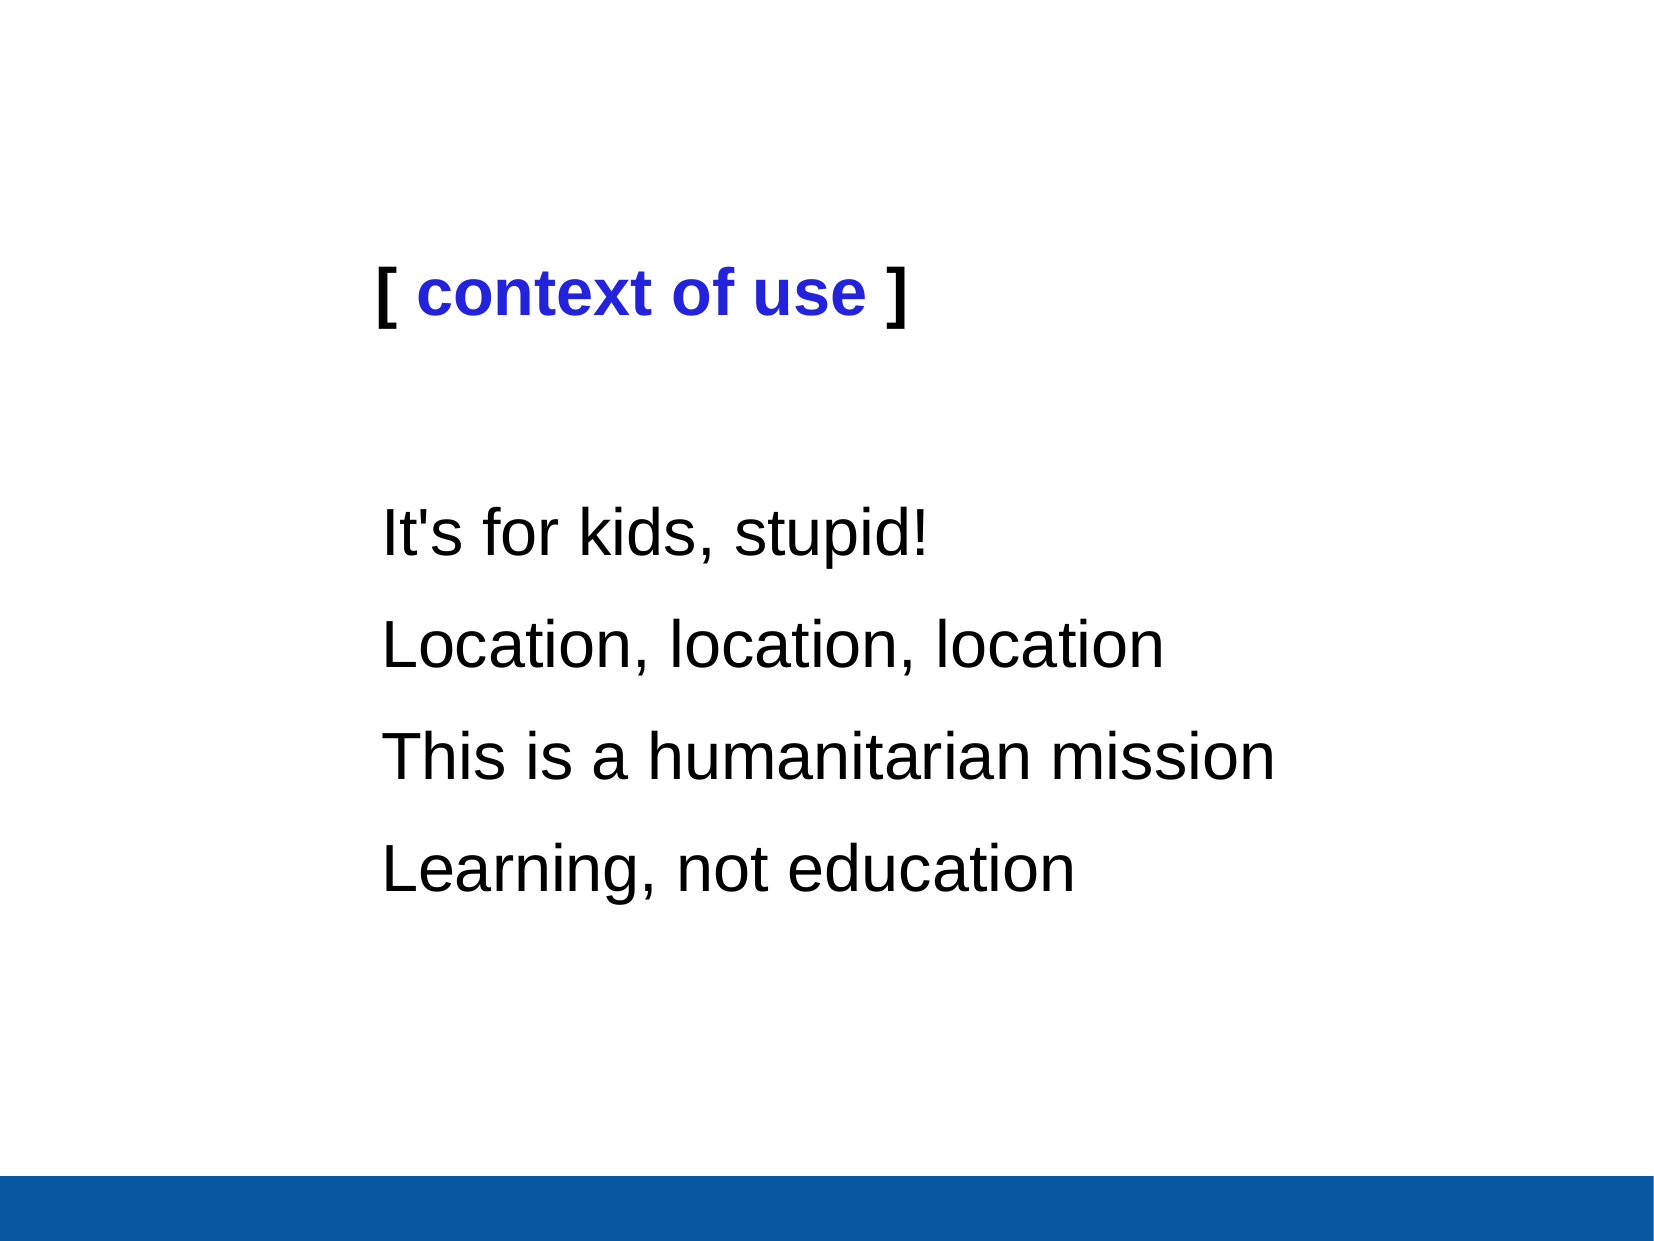

[ context of use ]
It's for kids, stupid!
Location, location, location
This is a humanitarian mission
Learning, not education